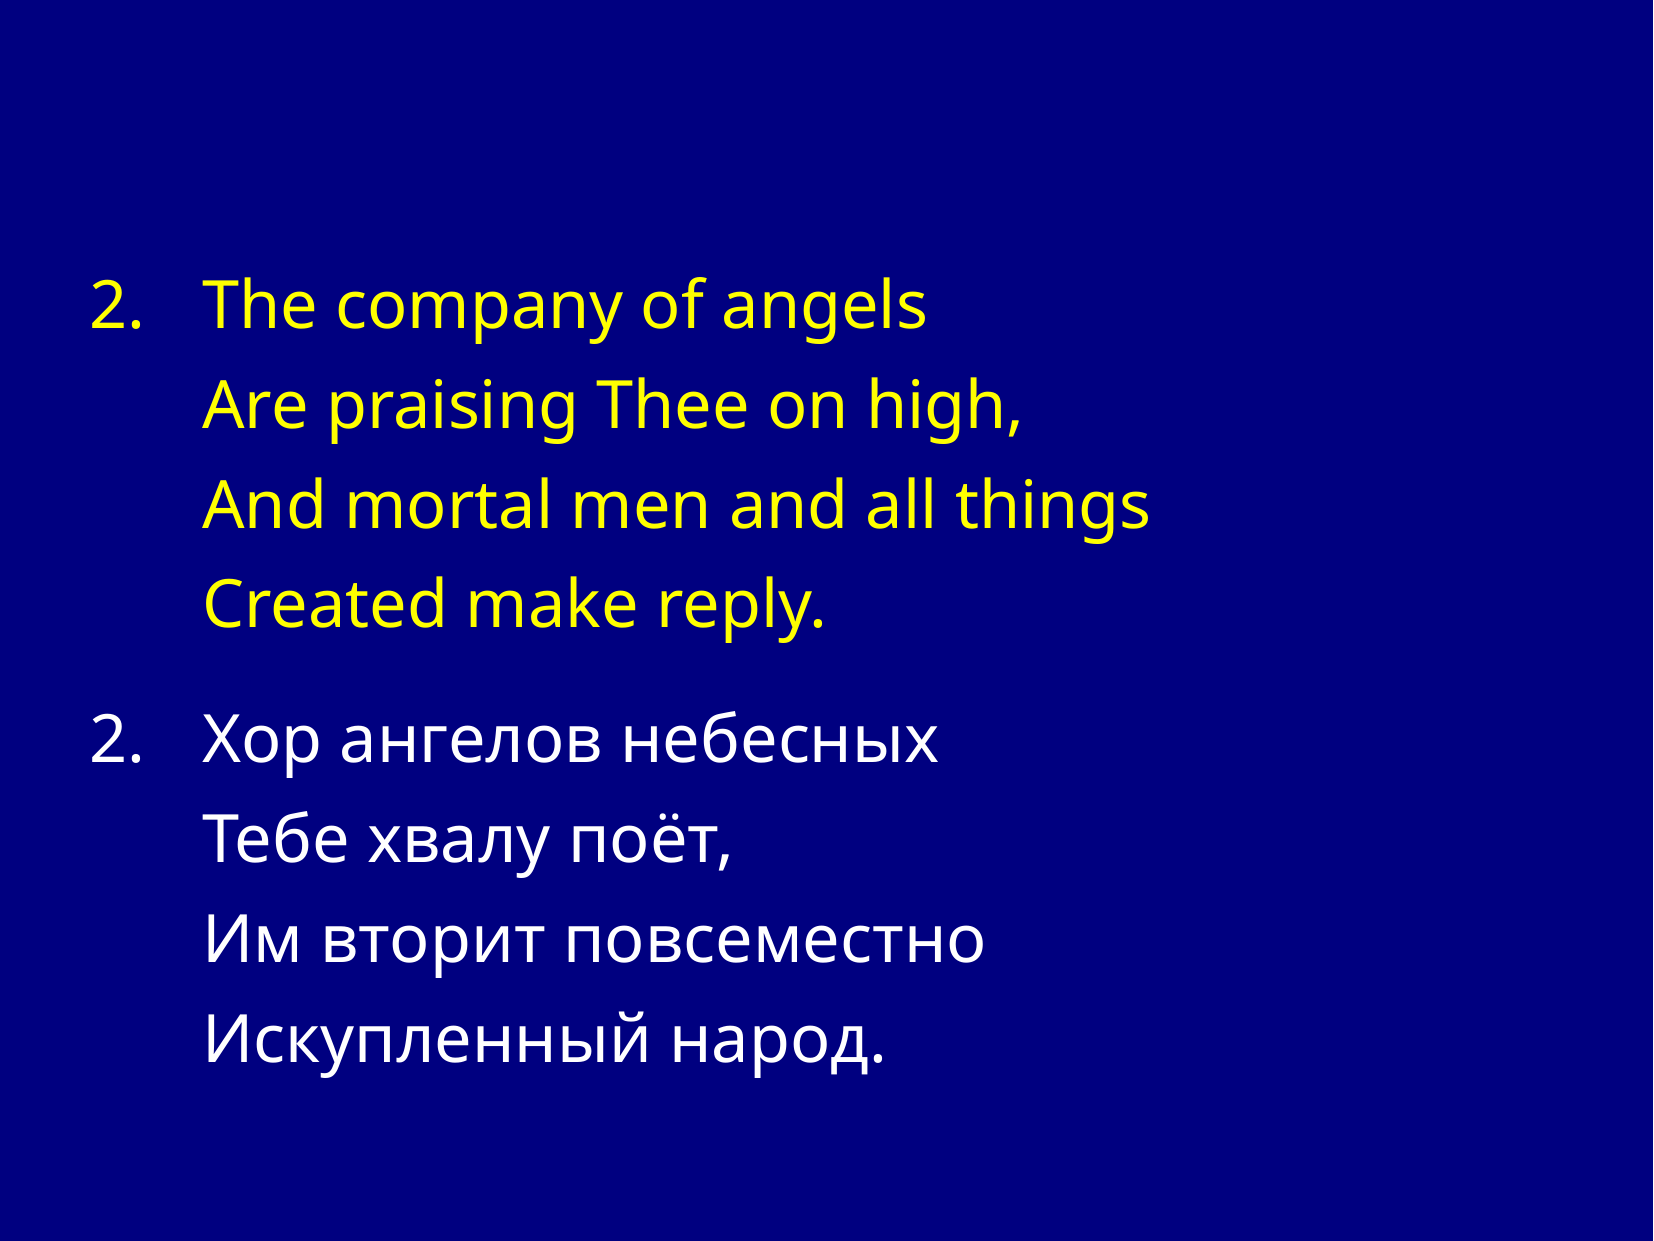

2.	The company of angels
	Are praising Thee on high,
	And mortal men and all things
	Created make reply.
2.	Хор ангелов небесных
	Тебе хвалу поёт,
	Им вторит повсеместно
	Искупленный народ.